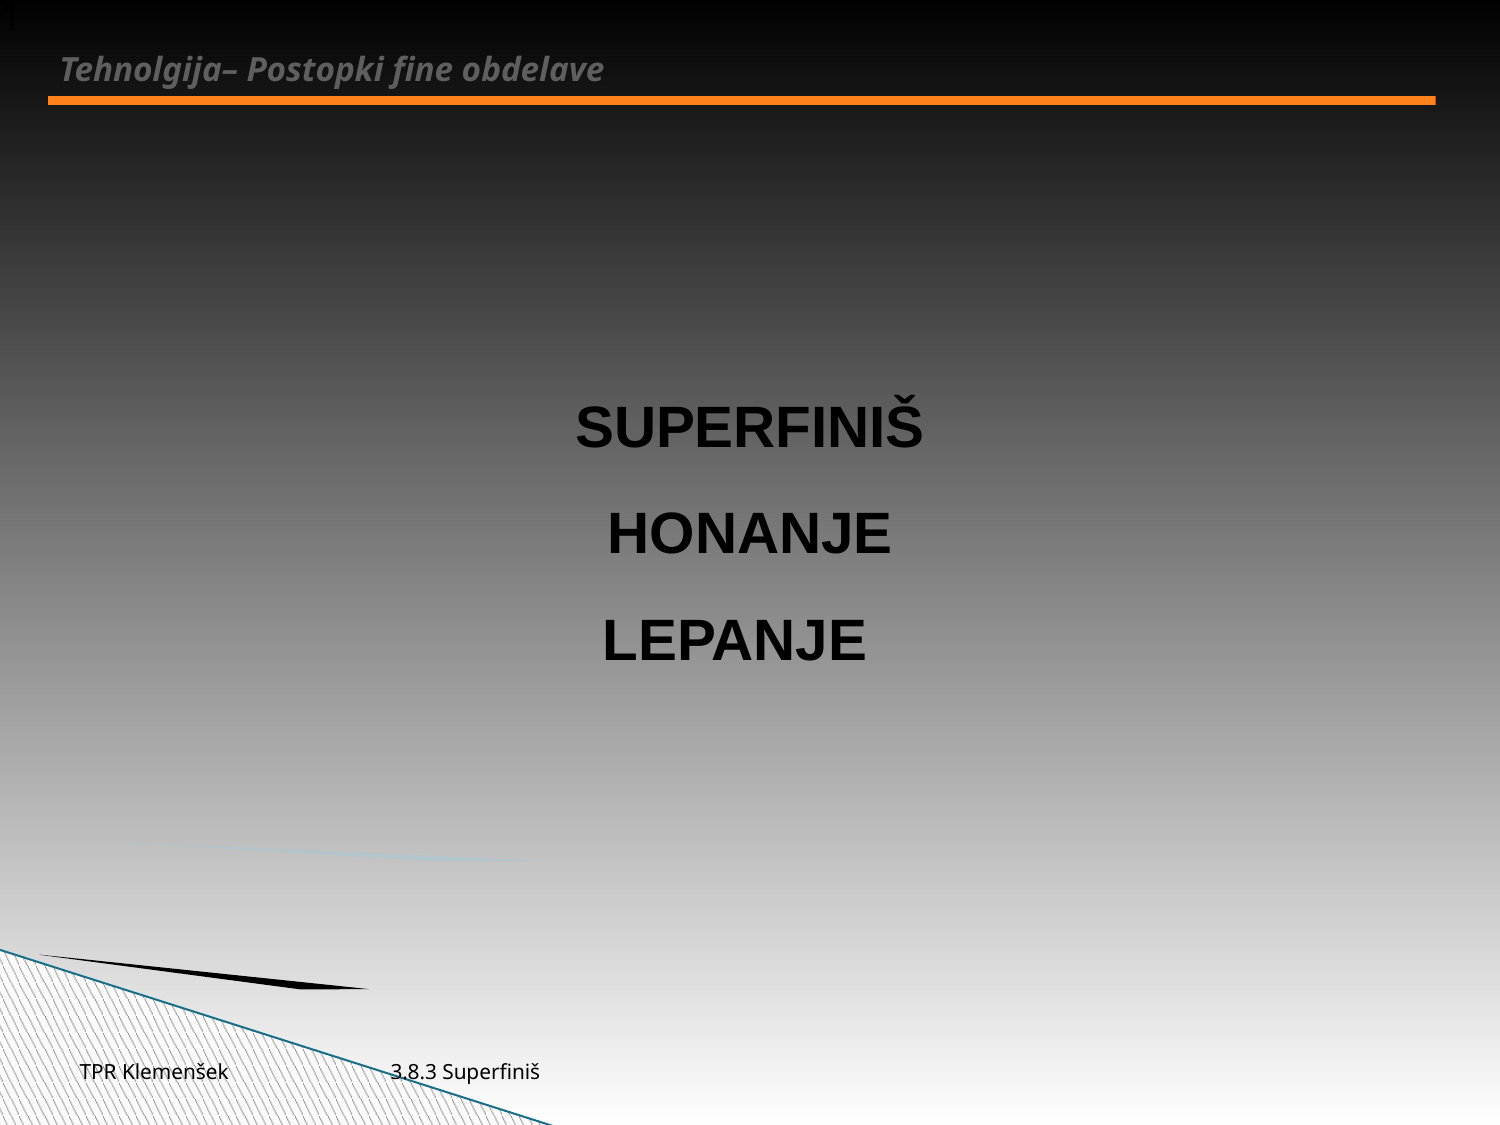

# SUPERFINIŠ
HONANJE
LEPANJE
TPR Klemenšek			 3.8.3 Superfiniš